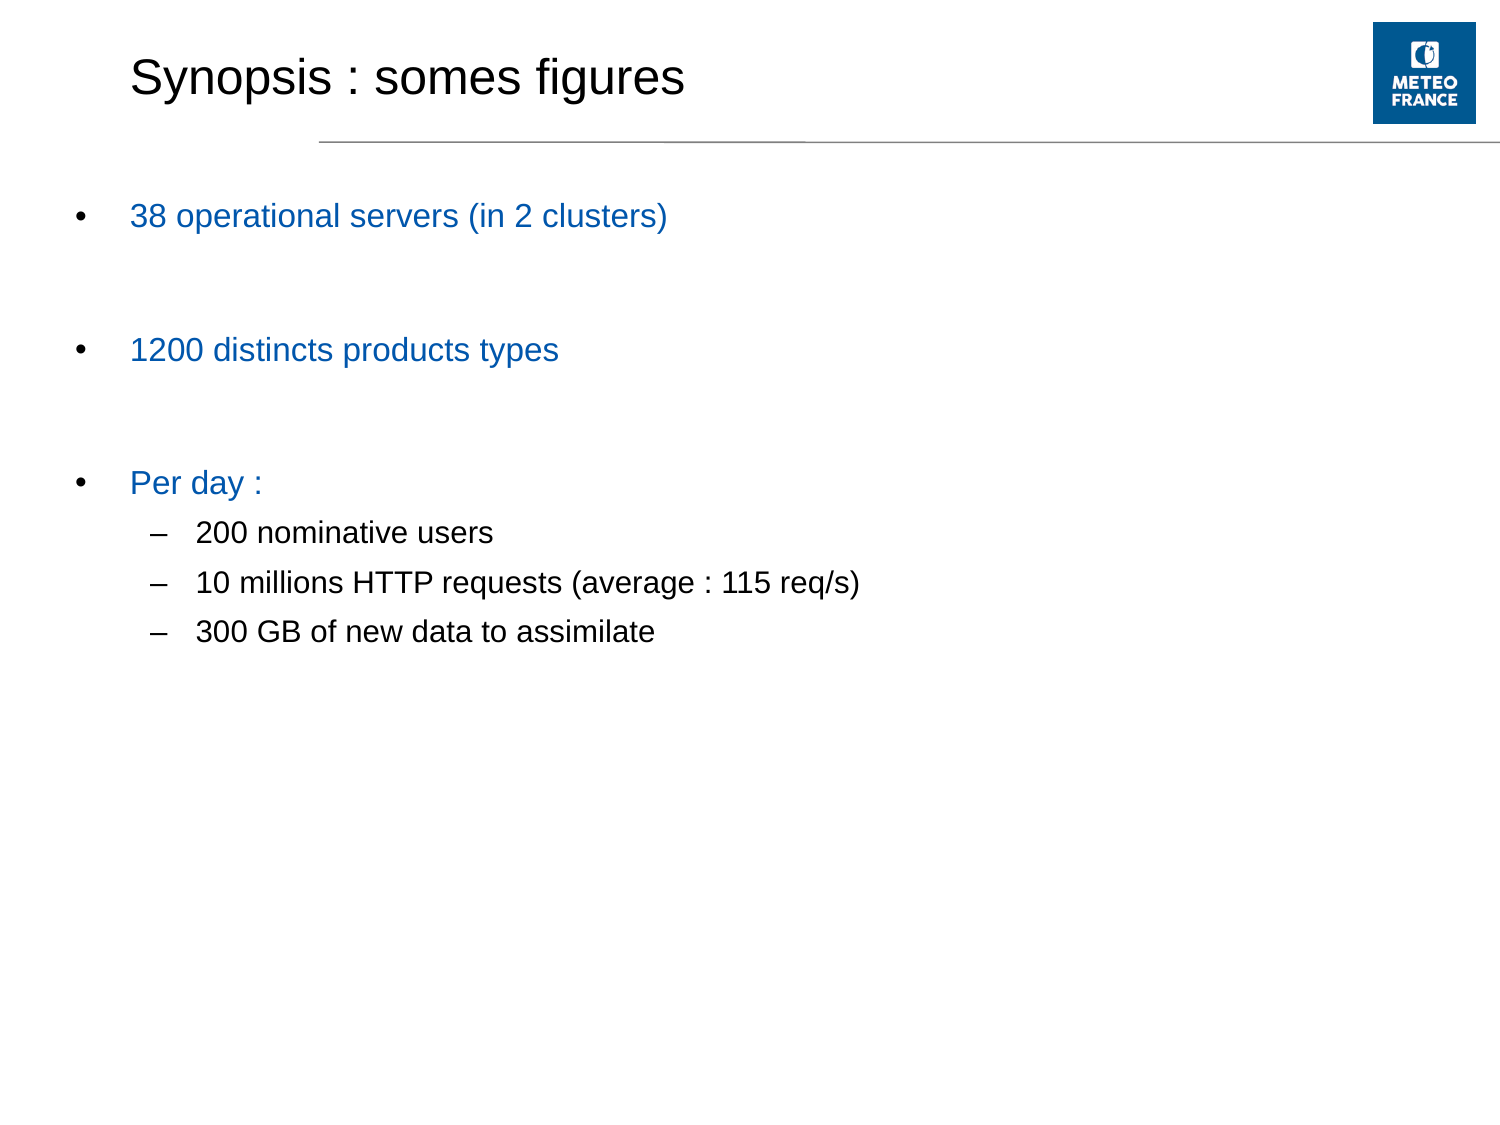

# Synopsis : somes figures
38 operational servers (in 2 clusters)
1200 distincts products types
Per day :
200 nominative users
10 millions HTTP requests (average : 115 req/s)
300 GB of new data to assimilate